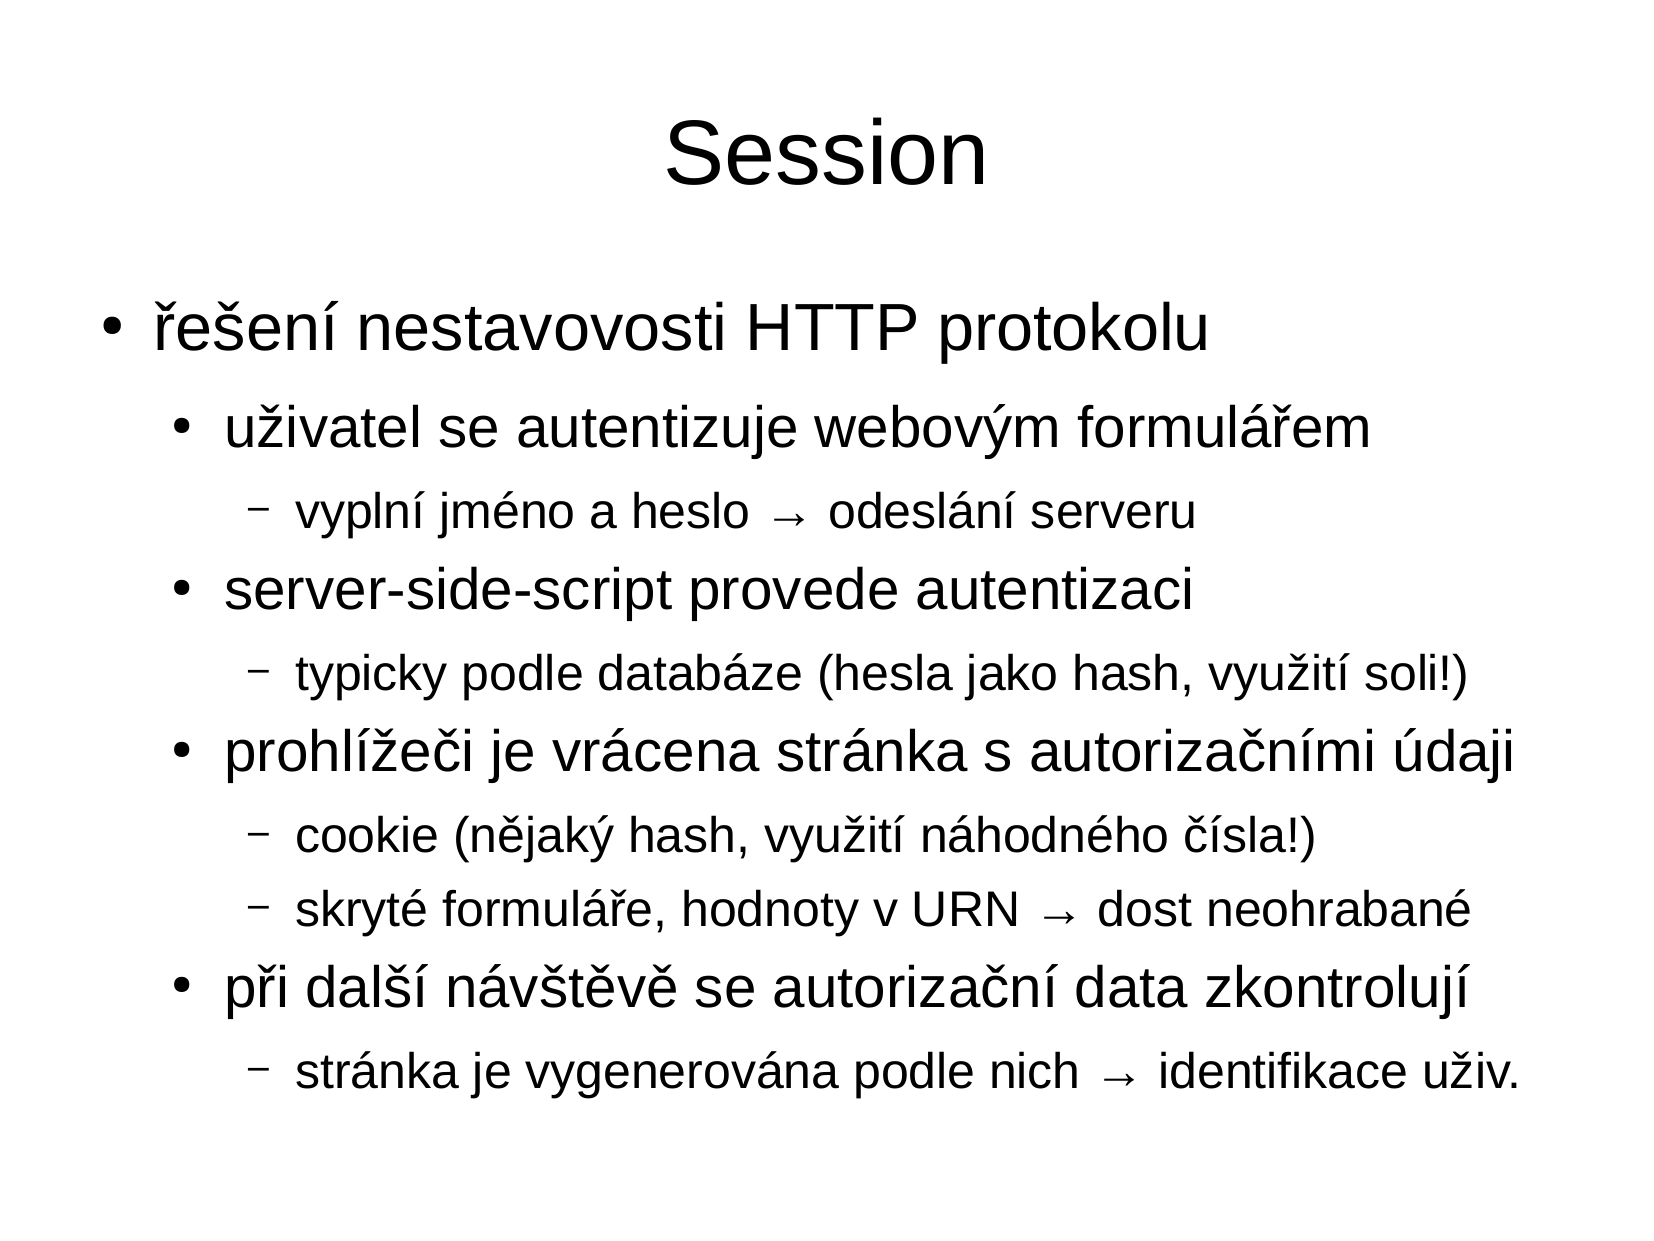

# Session
řešení nestavovosti HTTP protokolu
uživatel se autentizuje webovým formulářem
vyplní jméno a heslo → odeslání serveru
server-side-script provede autentizaci
typicky podle databáze (hesla jako hash, využití soli!)
prohlížeči je vrácena stránka s autorizačními údaji
cookie (nějaký hash, využití náhodného čísla!)
skryté formuláře, hodnoty v URN → dost neohrabané
při další návštěvě se autorizační data zkontrolují
stránka je vygenerována podle nich → identifikace uživ.